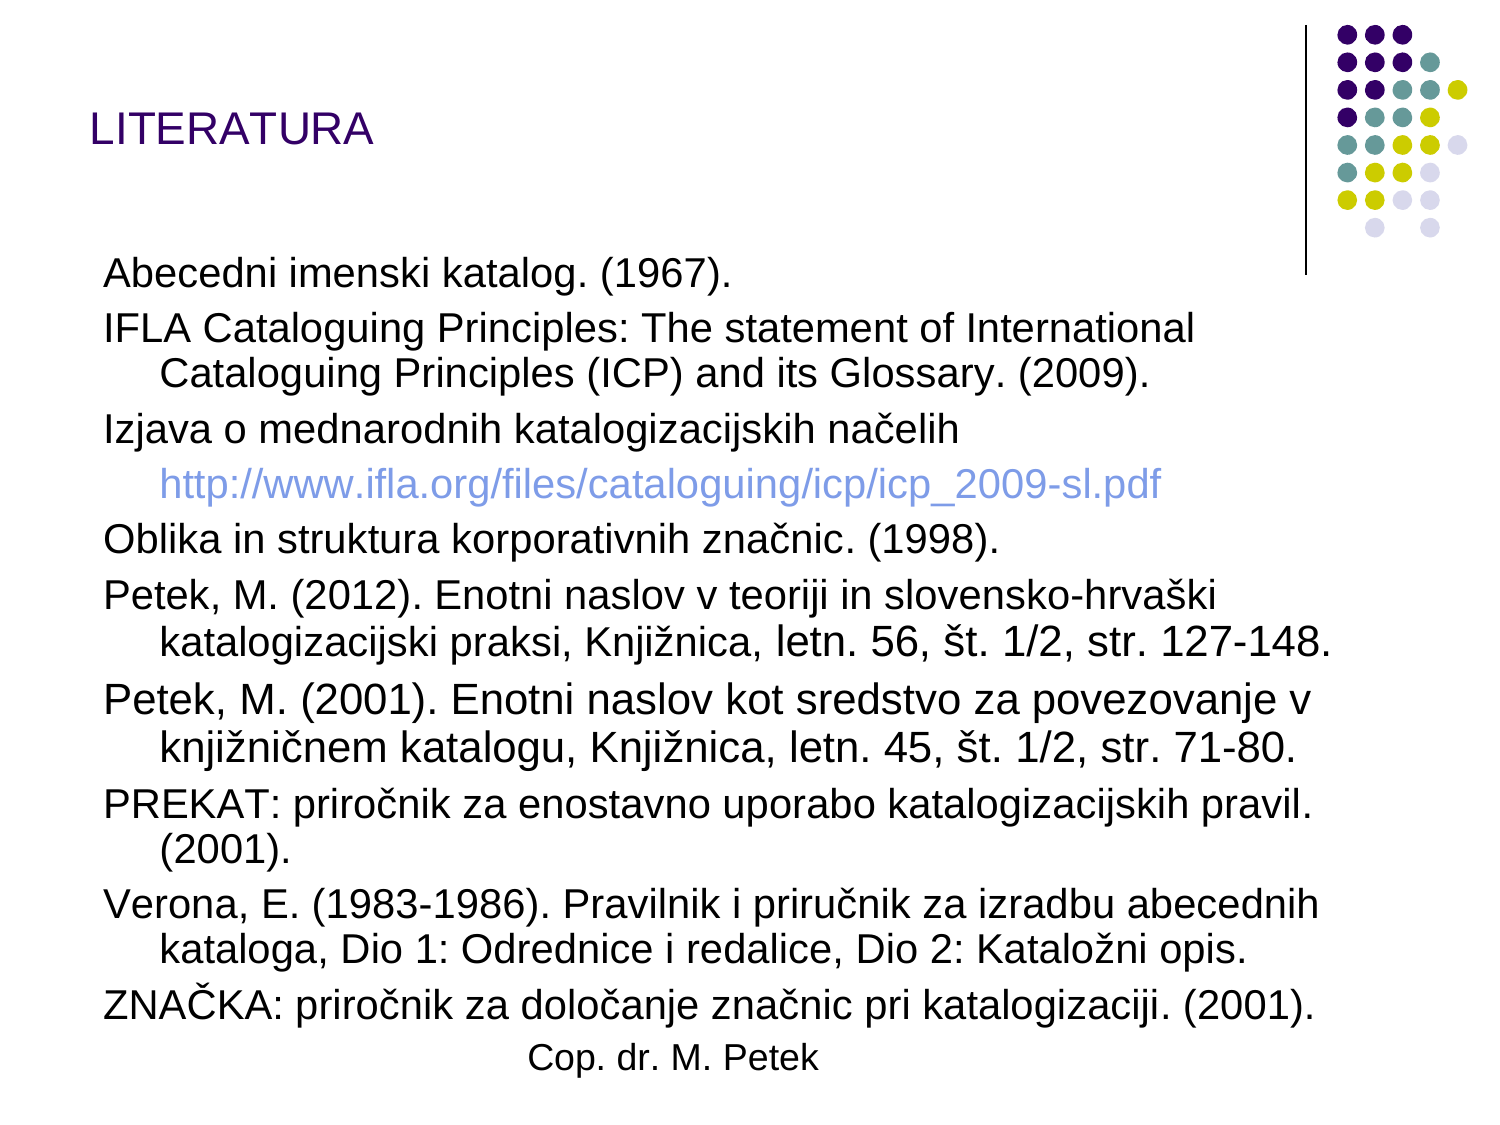

# LITERATURA
Abecedni imenski katalog. (1967).
IFLA Cataloguing Principles: The statement of International Cataloguing Principles (ICP) and its Glossary. (2009).
Izjava o mednarodnih katalogizacijskih načelih
	http://www.ifla.org/files/cataloguing/icp/icp_2009-sl.pdf
Oblika in struktura korporativnih značnic. (1998).
Petek, M. (2012). Enotni naslov v teoriji in slovensko-hrvaški katalogizacijski praksi, Knjižnica, letn. 56, št. 1/2, str. 127-148.
Petek, M. (2001). Enotni naslov kot sredstvo za povezovanje v knjižničnem katalogu, Knjižnica, letn. 45, št. 1/2, str. 71-80.
PREKAT: priročnik za enostavno uporabo katalogizacijskih pravil. (2001).
Verona, E. (1983-1986). Pravilnik i priručnik za izradbu abecednih kataloga, Dio 1: Odrednice i redalice, Dio 2: Kataložni opis.
ZNAČKA: priročnik za določanje značnic pri katalogizaciji. (2001).
Cop. dr. M. Petek